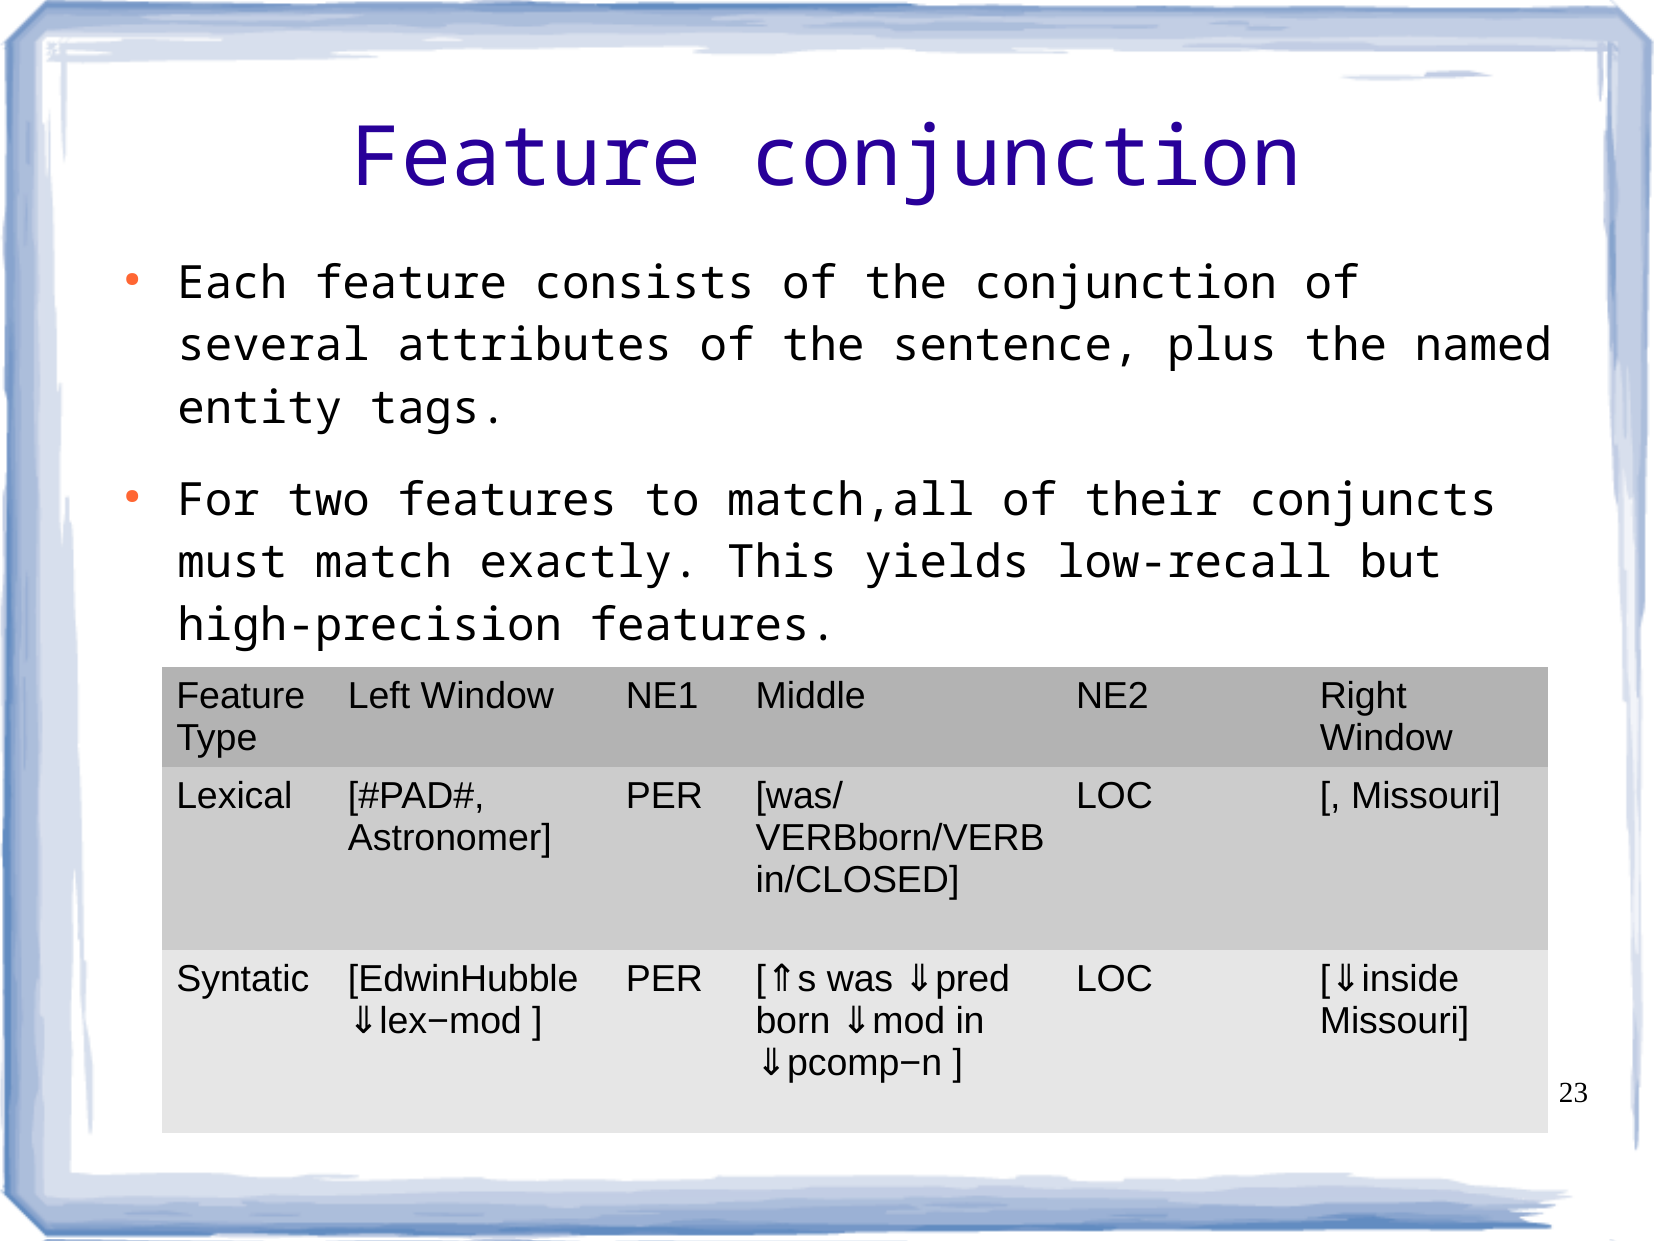

# Feature conjunction
Each feature consists of the conjunction of several attributes of the sentence, plus the named entity tags.
For two features to match,all of their conjuncts must match exactly. This yields low-recall but high-precision features.
| Feature Type | Left Window | NE1 | Middle | NE2 | Right Window |
| --- | --- | --- | --- | --- | --- |
| Lexical | [#PAD#, Astronomer] | PER | [was/VERBborn/VERB in/CLOSED] | LOC | [, Missouri] |
| Syntatic | [EdwinHubble ⇓lex−mod ] | PER | [⇑s was ⇓pred born ⇓mod in ⇓pcomp−n ] | LOC | [⇓inside Missouri] |
23